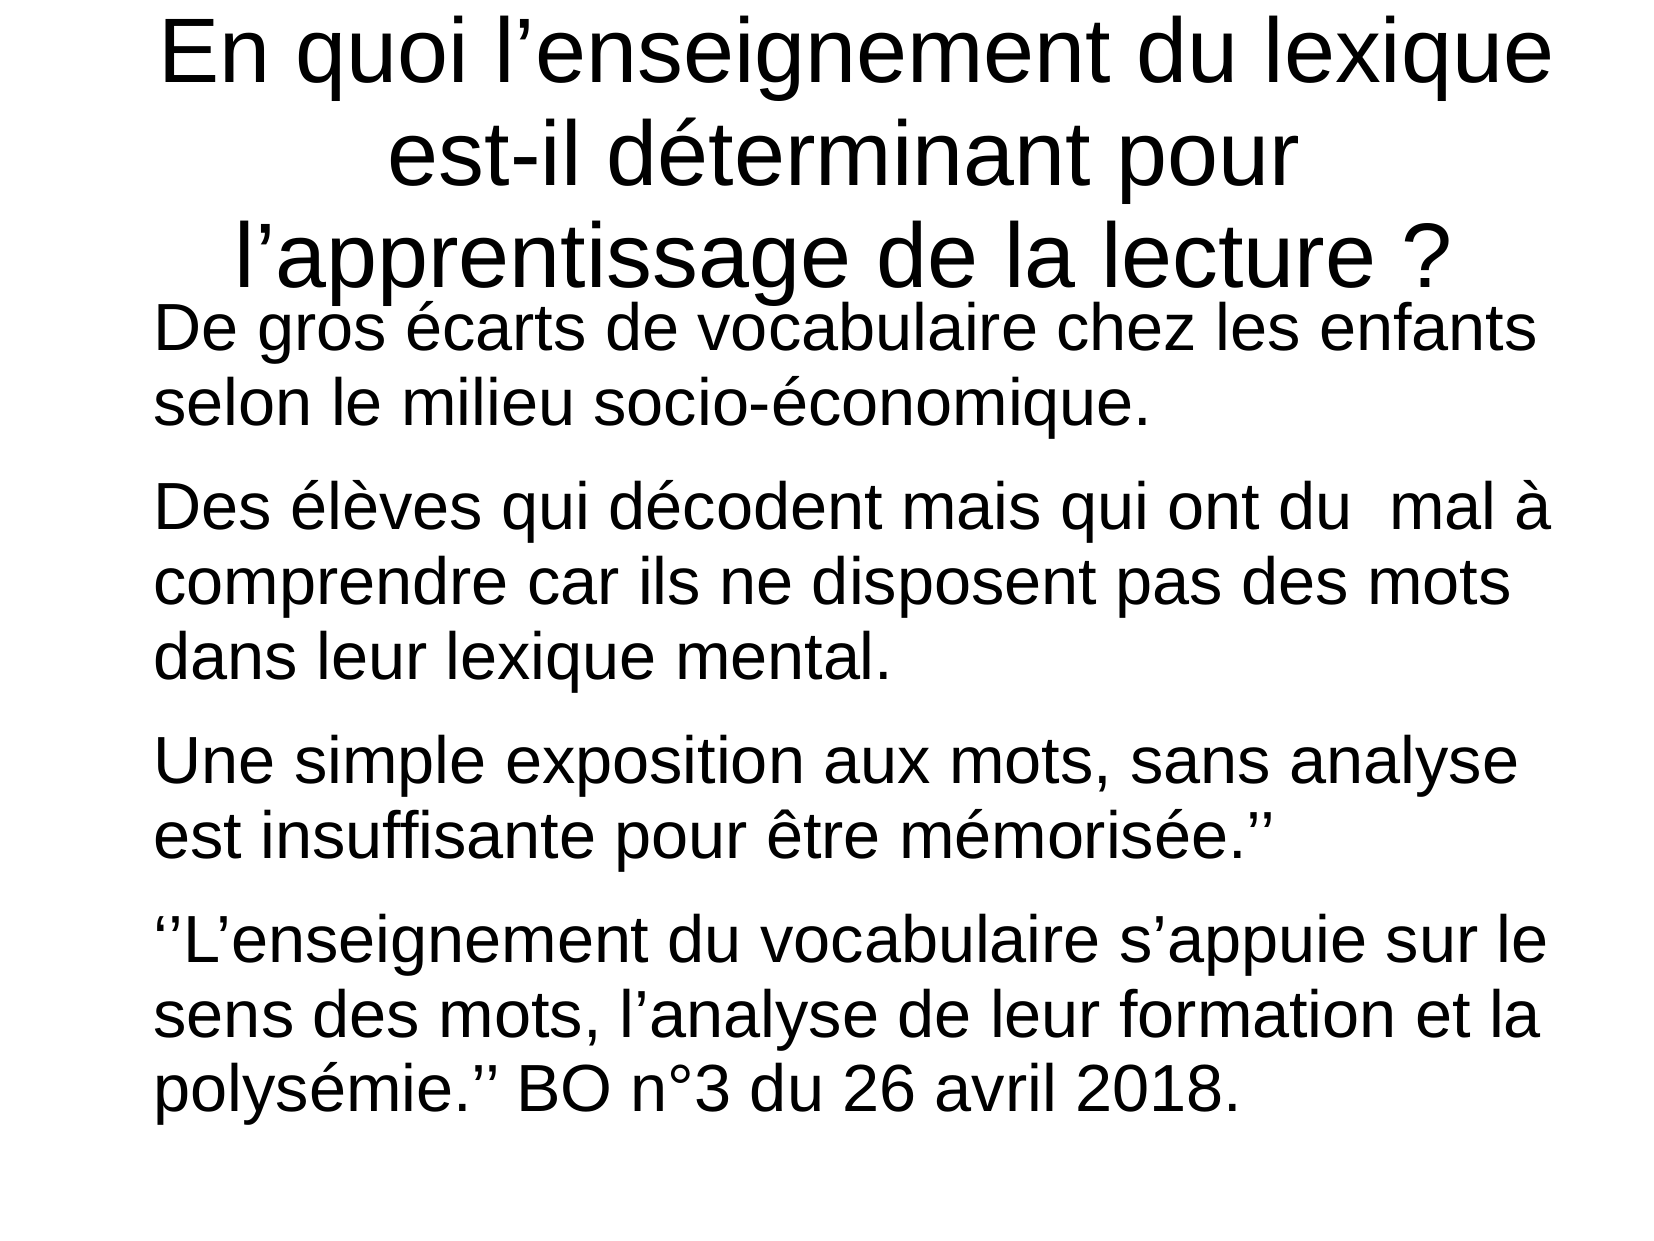

# En quoi l’enseignement du lexique est-il déterminant pour l’apprentissage de la lecture ?
De gros écarts de vocabulaire chez les enfants selon le milieu socio-économique.
Des élèves qui décodent mais qui ont du mal à comprendre car ils ne disposent pas des mots dans leur lexique mental.
Une simple exposition aux mots, sans analyse est insuffisante pour être mémorisée.’’
‘’L’enseignement du vocabulaire s’appuie sur le sens des mots, l’analyse de leur formation et la polysémie.’’ BO n°3 du 26 avril 2018.